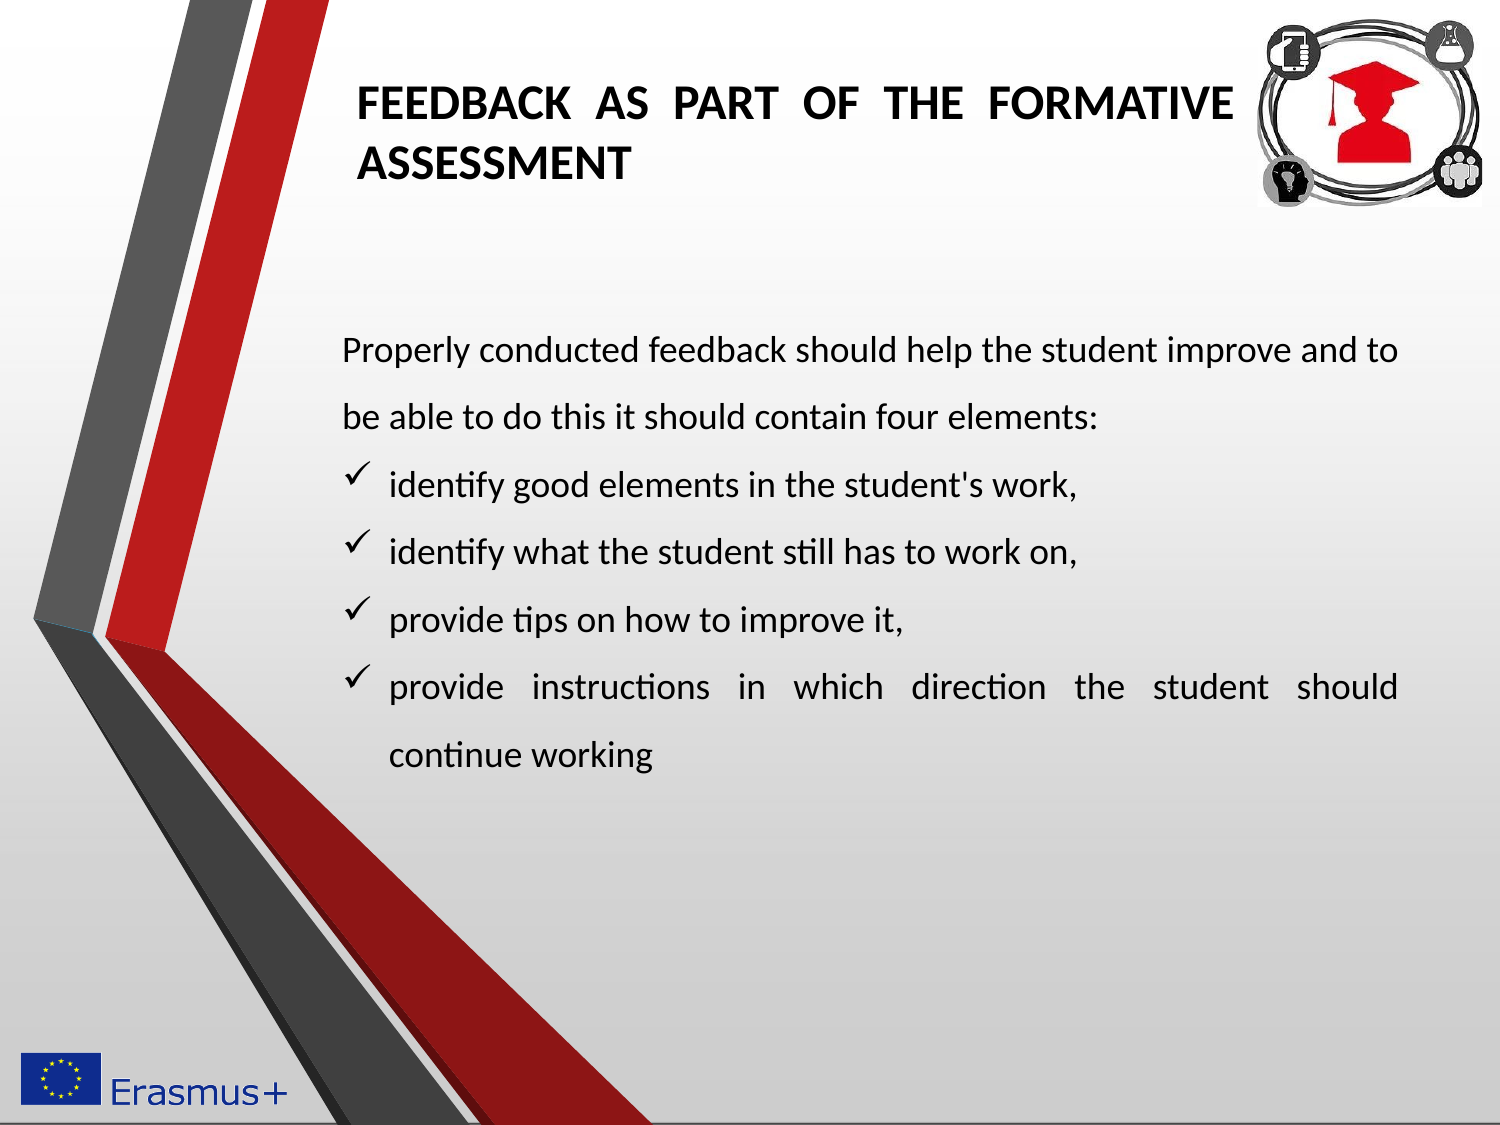

Feedback as part of the formative assessment
Properly conducted feedback should help the student improve and to be able to do this it should contain four elements:
identify good elements in the student's work,
identify what the student still has to work on,
provide tips on how to improve it,
provide instructions in which direction the student should continue working